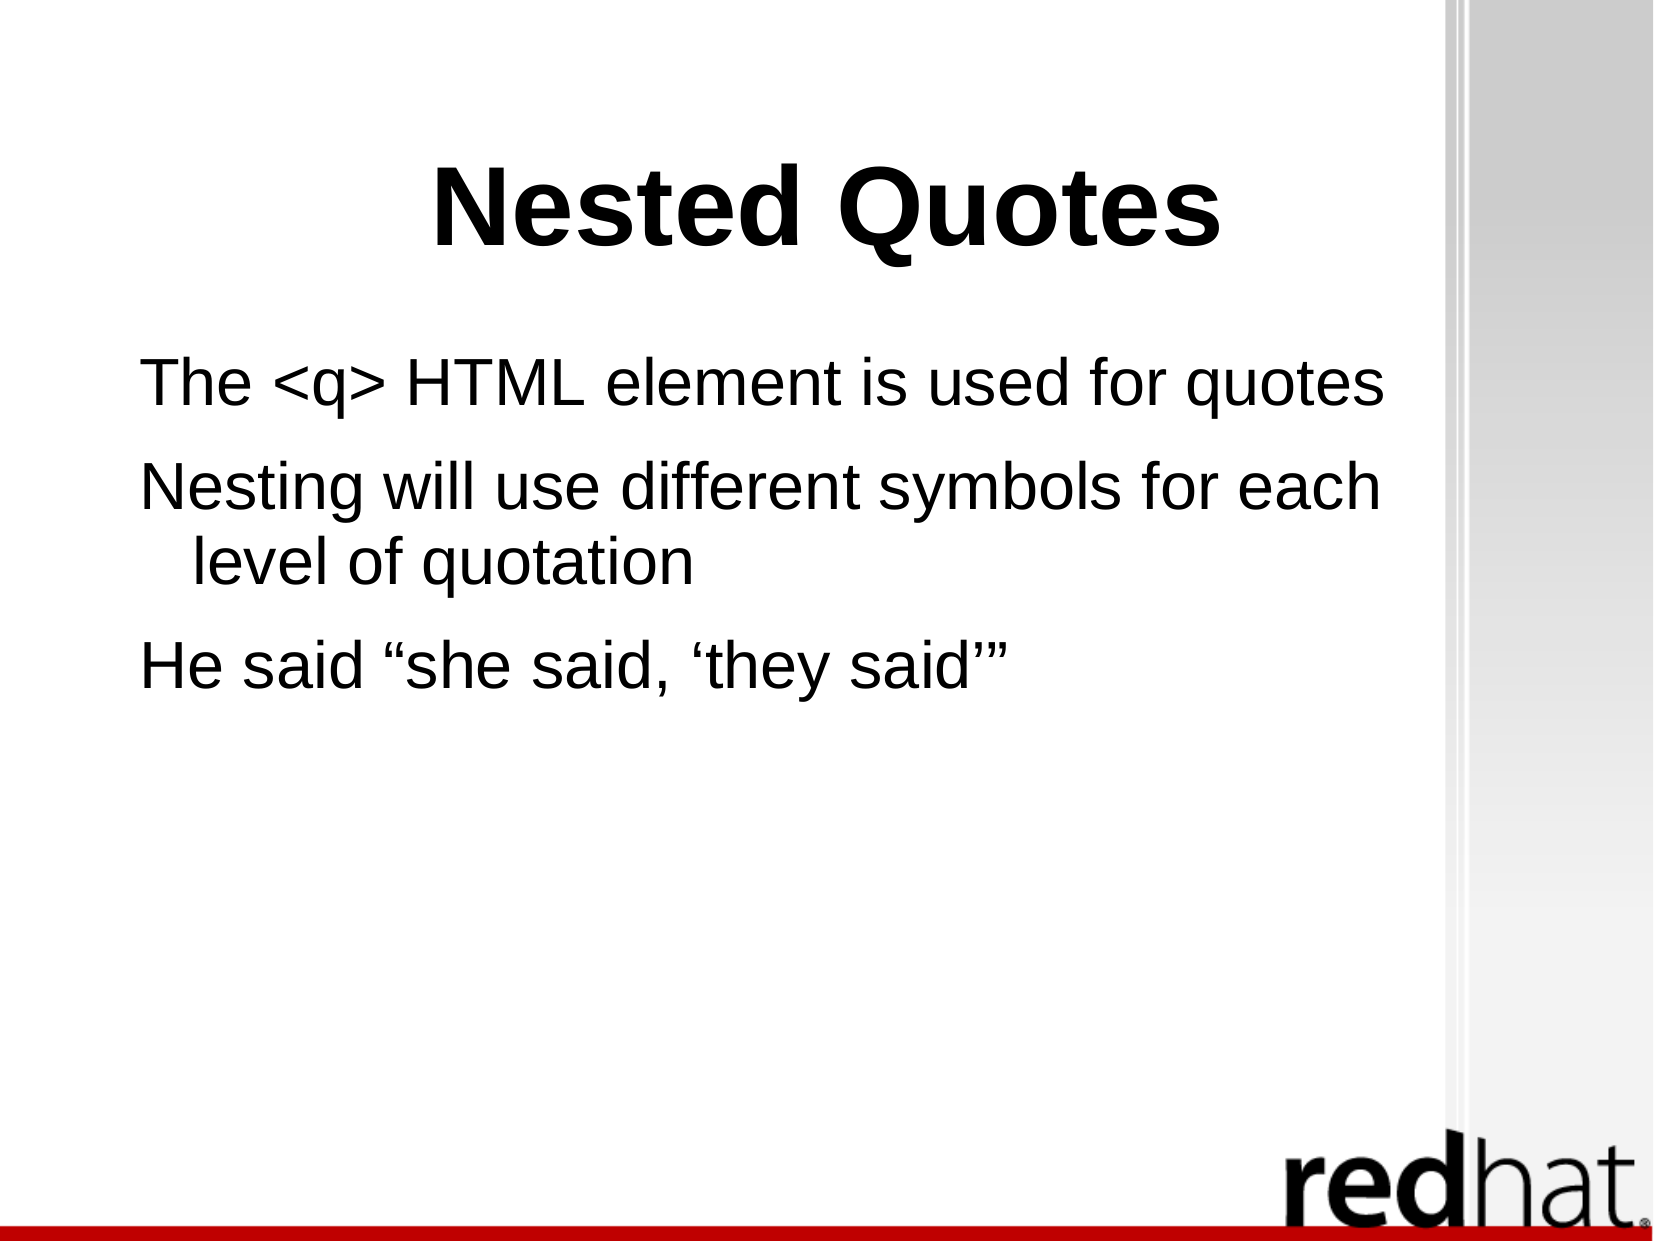

# Nested Quotes
The <q> HTML element is used for quotes
Nesting will use different symbols for each level of quotation
He said “she said, ‘they said’”